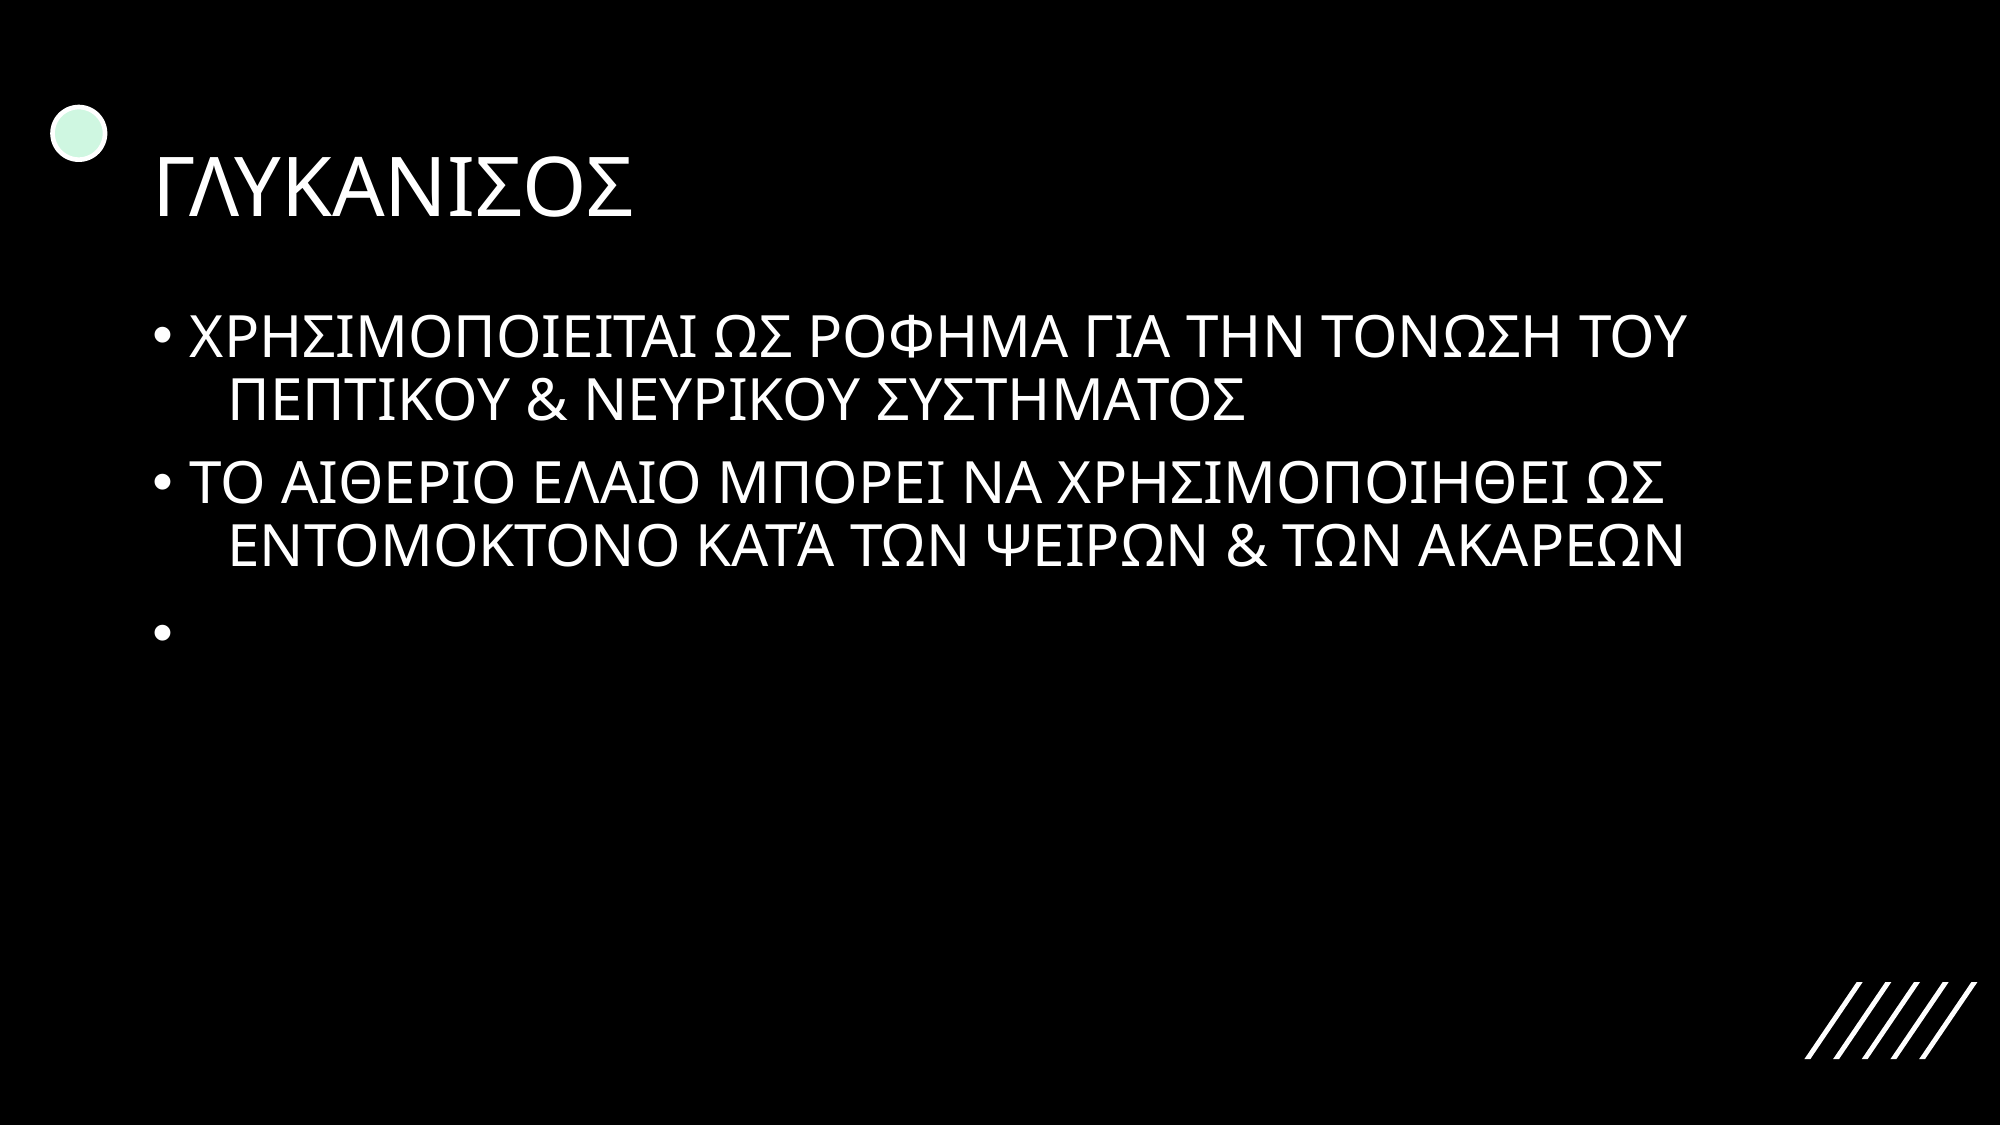

# ΓΛΥΚΑΝΙΣΟΣ
ΧΡΗΣΙΜΟΠΟΙΕΙΤΑΙ ΩΣ ΡΟΦΗΜΑ ΓΙΑ ΤΗΝ ΤΟΝΩΣΗ ΤΟΥ ΠΕΠΤΙΚΟΥ & ΝΕΥΡΙΚΟΥ ΣΥΣΤΗΜΑΤΟΣ
ΤΟ ΑΙΘΕΡΙΟ ΕΛΑΙΟ ΜΠΟΡΕΙ ΝΑ ΧΡΗΣΙΜΟΠΟΙΗΘΕΙ ΩΣ ΕΝΤΟΜΟΚΤΟΝΟ ΚΑΤΆ ΤΩΝ ΨΕΙΡΩΝ & ΤΩΝ ΑΚΑΡΕΩΝ